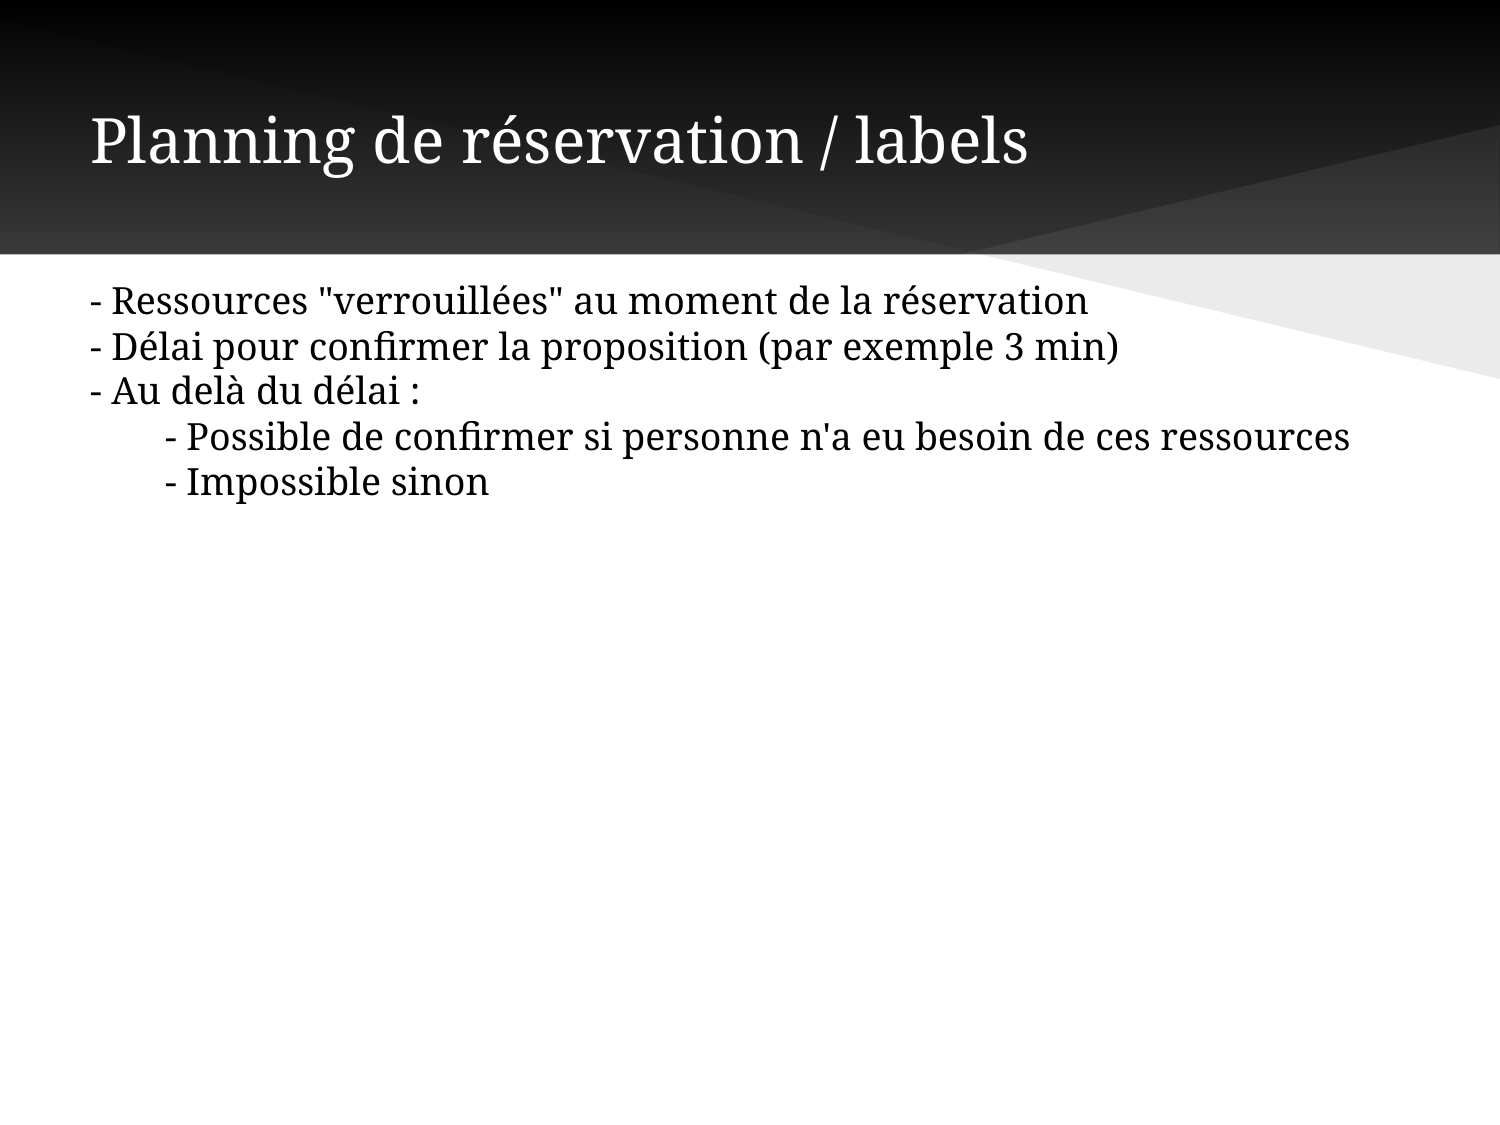

# Planning de réservation / labels
- Ressources "verrouillées" au moment de la réservation
- Délai pour confirmer la proposition (par exemple 3 min)
- Au delà du délai :
- Possible de confirmer si personne n'a eu besoin de ces ressources
- Impossible sinon